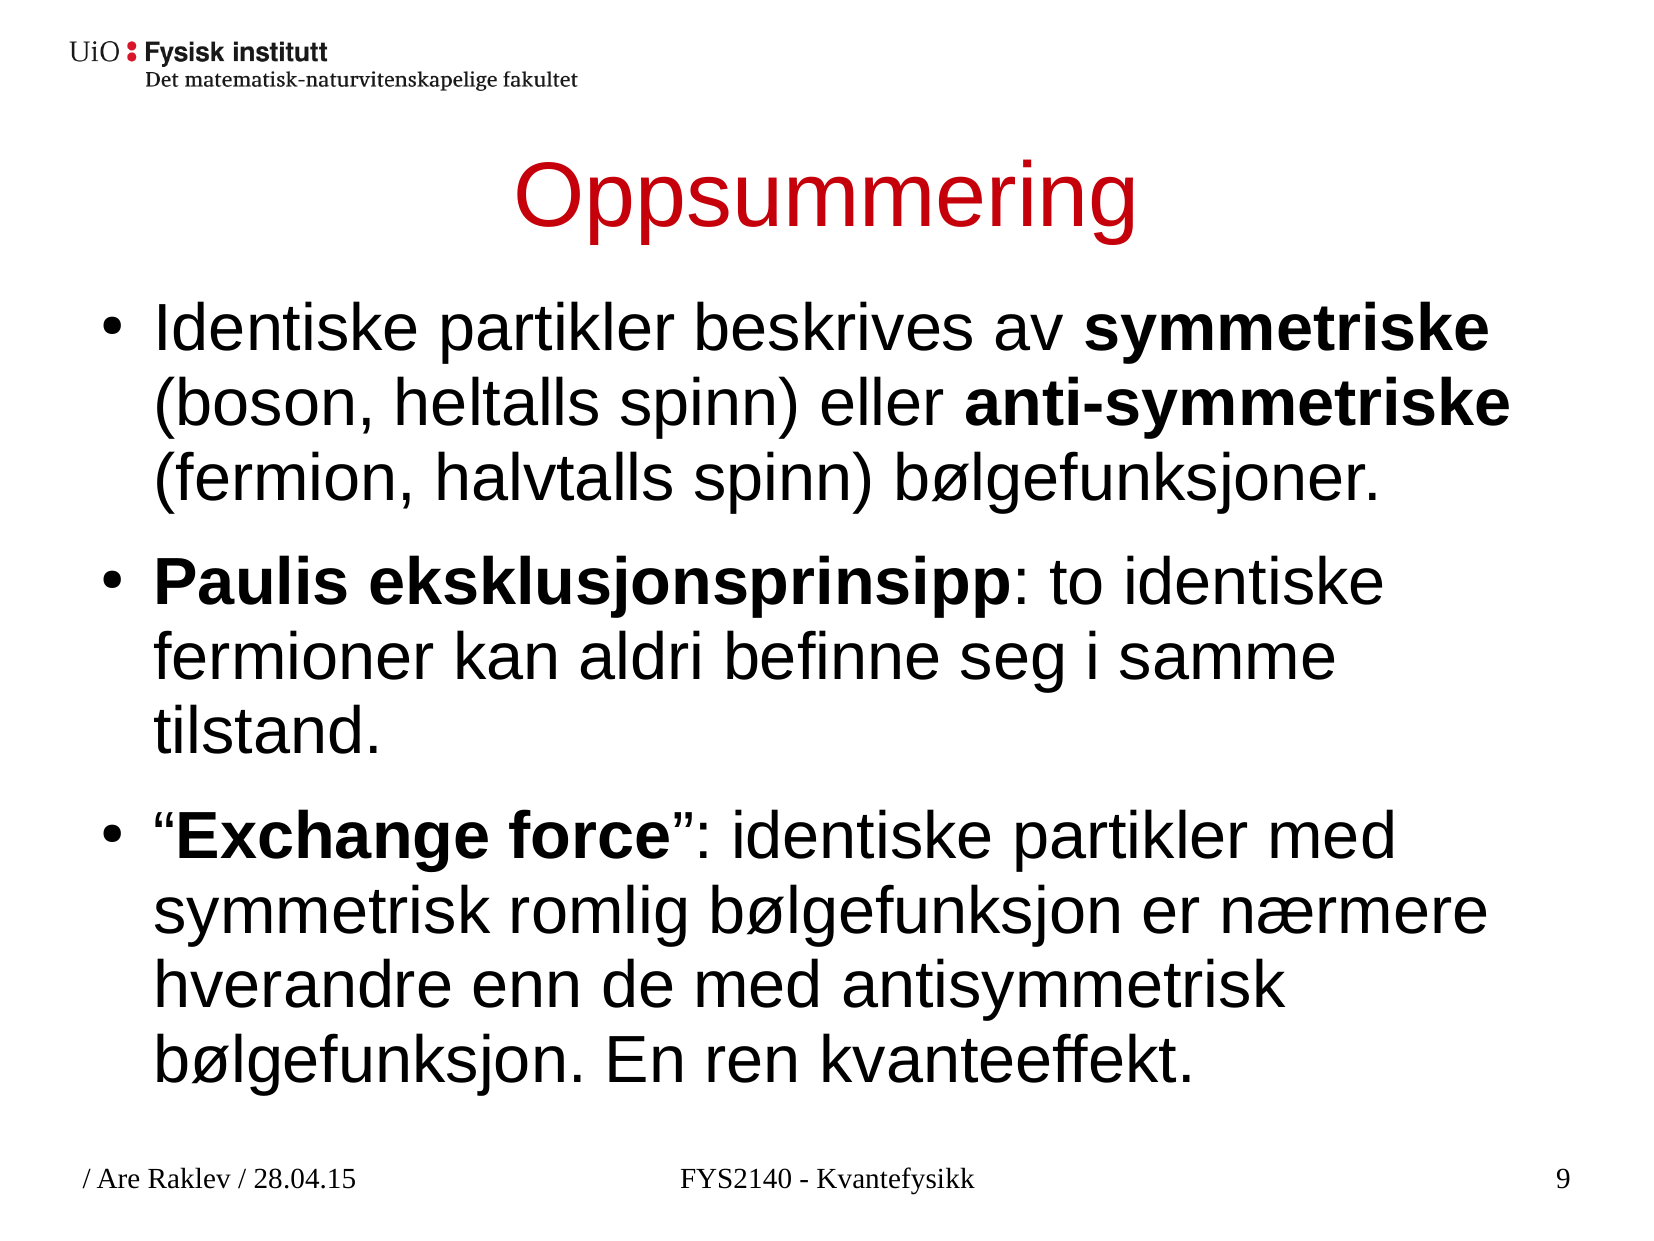

# Oppsummering
Identiske partikler beskrives av symmetriske (boson, heltalls spinn) eller anti-symmetriske (fermion, halvtalls spinn) bølgefunksjoner.
Paulis eksklusjonsprinsipp: to identiske fermioner kan aldri befinne seg i samme tilstand.
“Exchange force”: identiske partikler med symmetrisk romlig bølgefunksjon er nærmere hverandre enn de med antisymmetrisk bølgefunksjon. En ren kvanteeffekt.
/ Are Raklev / 28.04.15
FYS2140 - Kvantefysikk
9